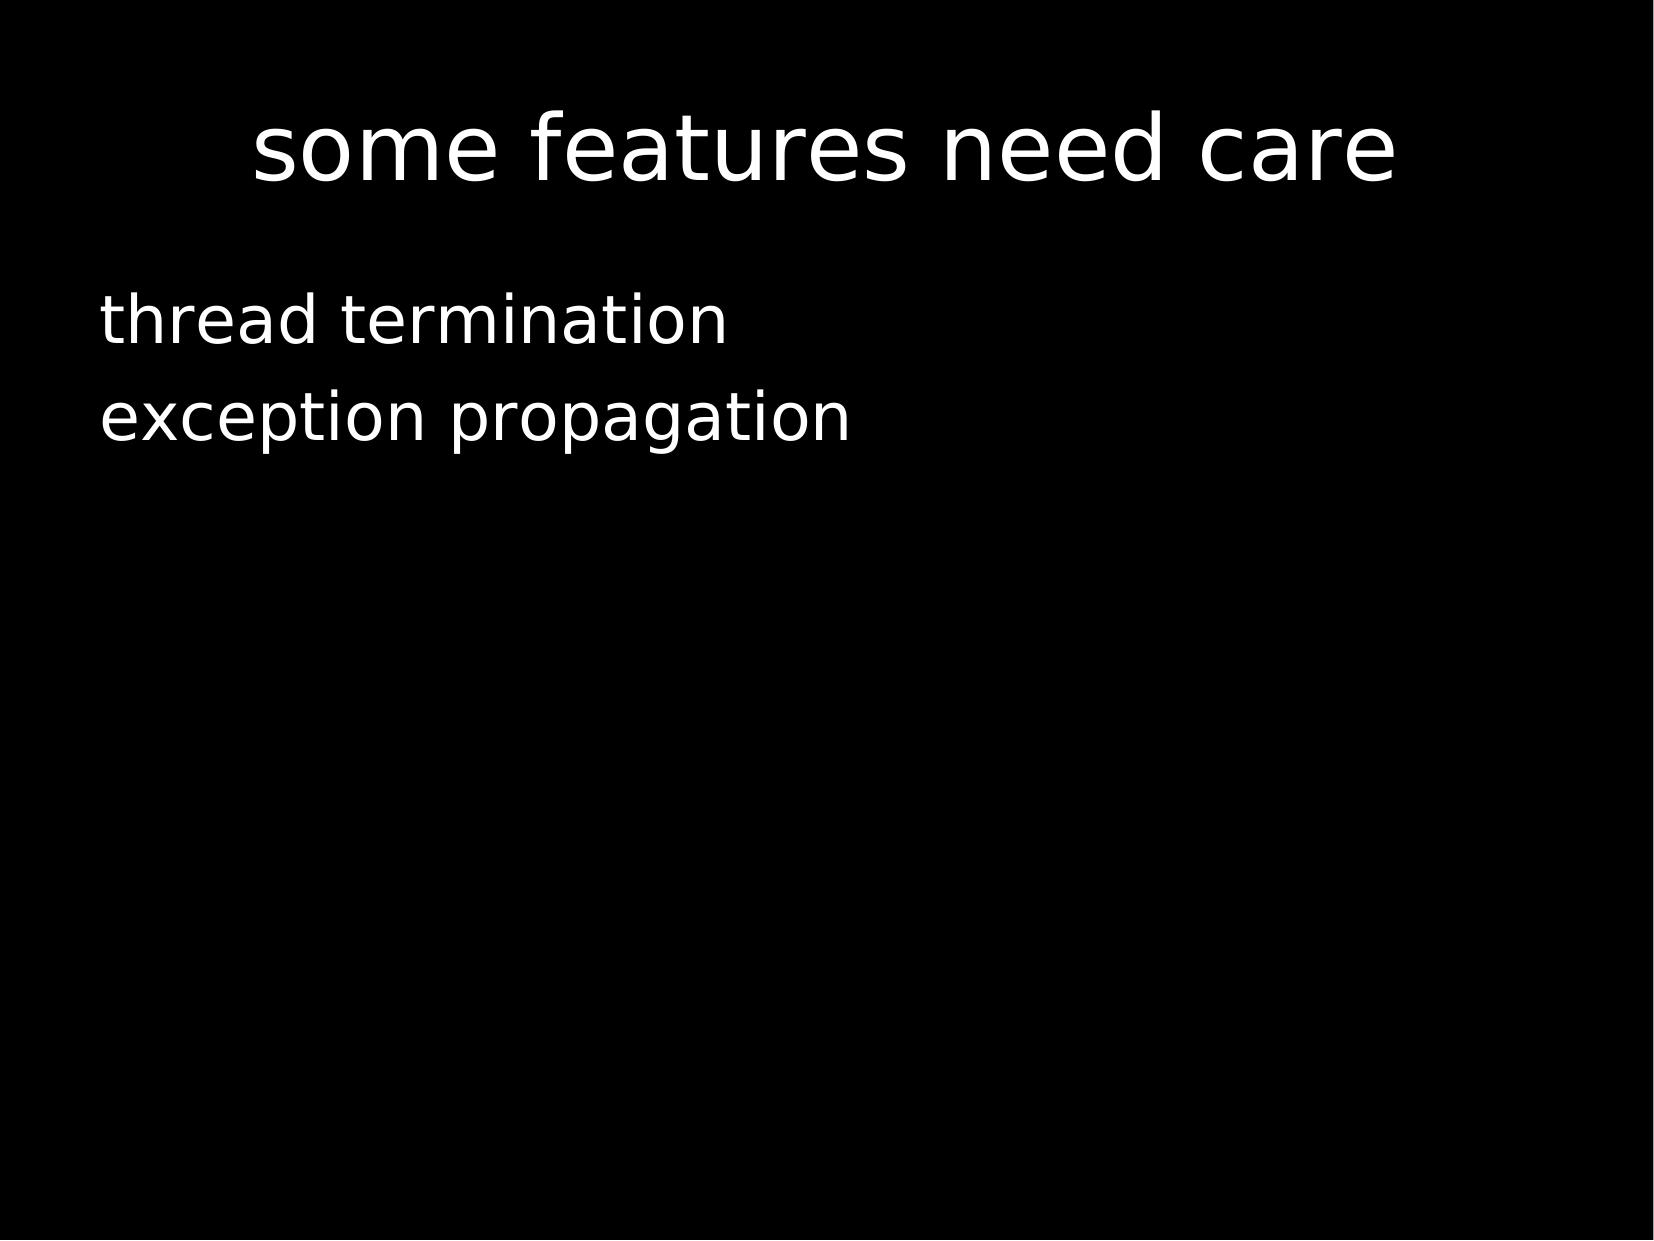

# some features need care
thread termination
exception propagation